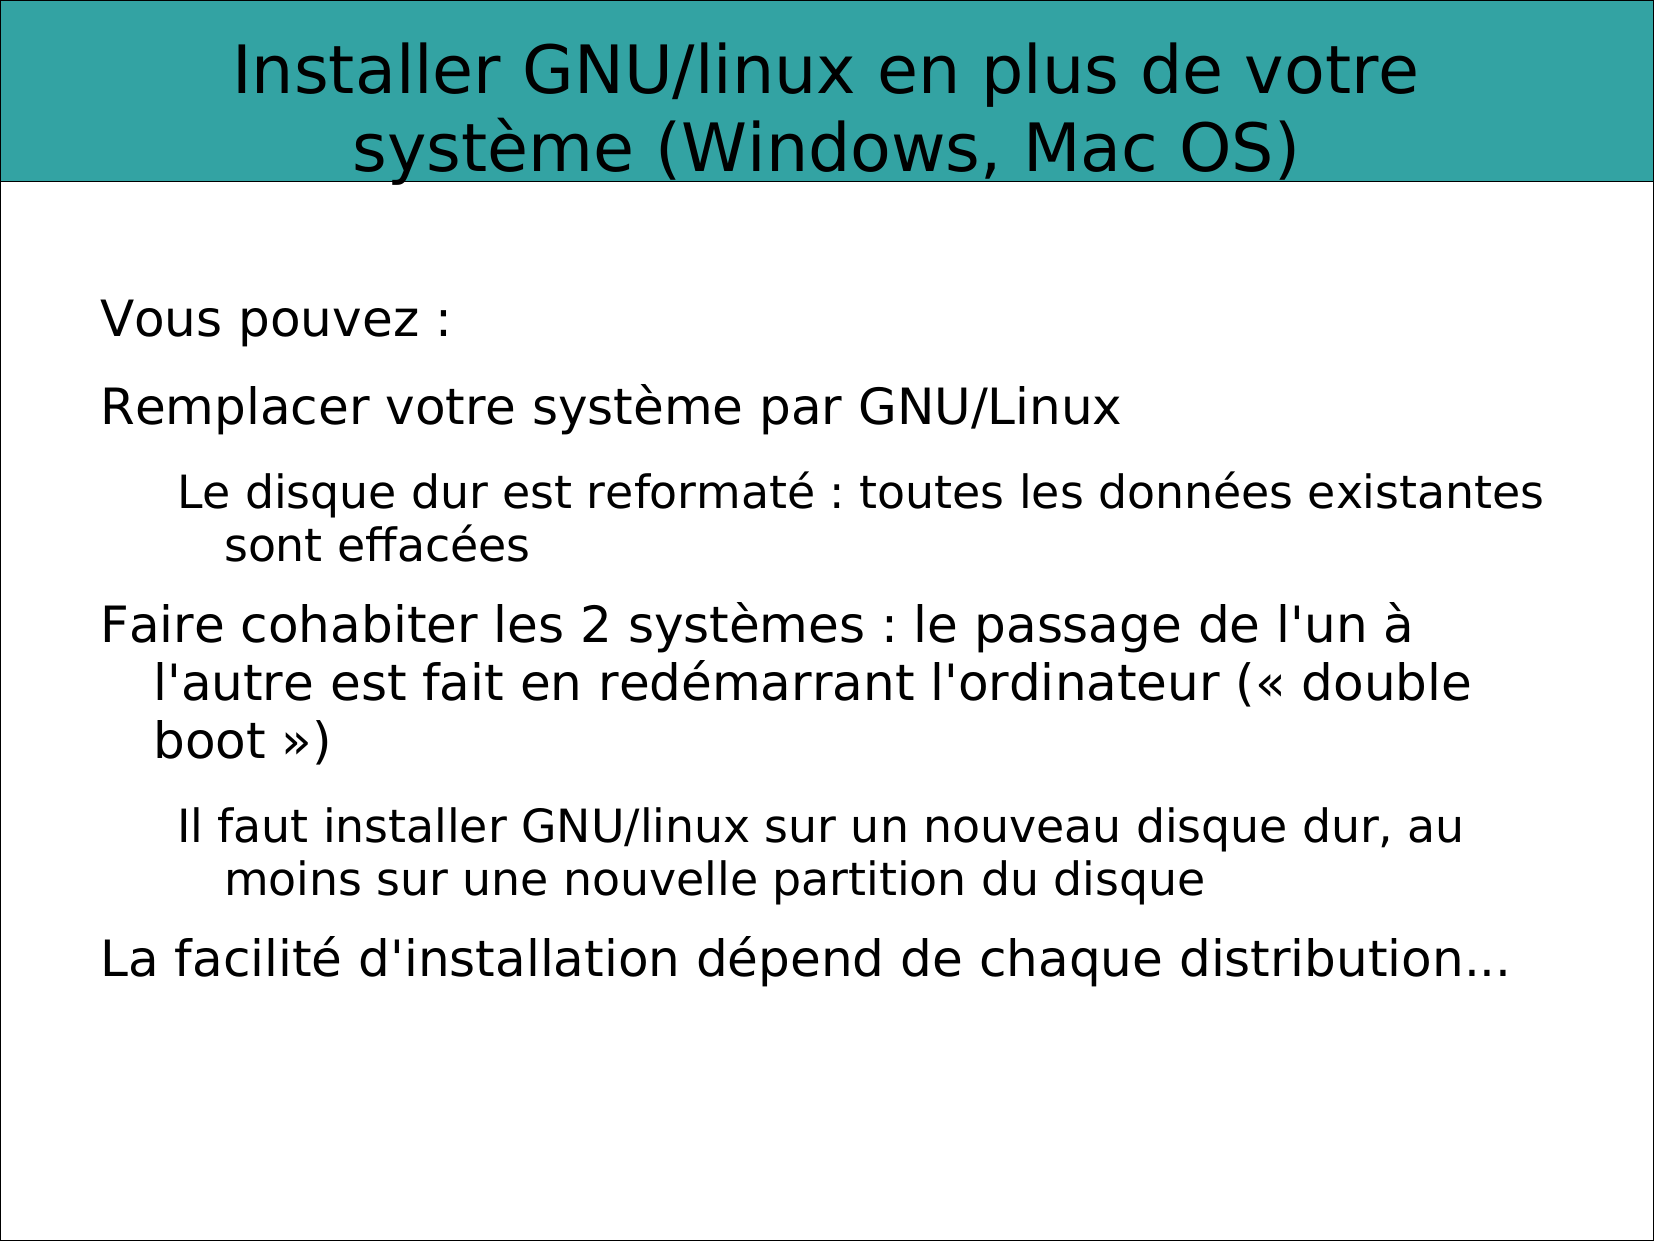

# Installer GNU/linux en plus de votre système (Windows, Mac OS)
Vous pouvez :
Remplacer votre système par GNU/Linux
Le disque dur est reformaté : toutes les données existantes sont effacées
Faire cohabiter les 2 systèmes : le passage de l'un à l'autre est fait en redémarrant l'ordinateur (« double boot »)
Il faut installer GNU/linux sur un nouveau disque dur, au moins sur une nouvelle partition du disque
La facilité d'installation dépend de chaque distribution...